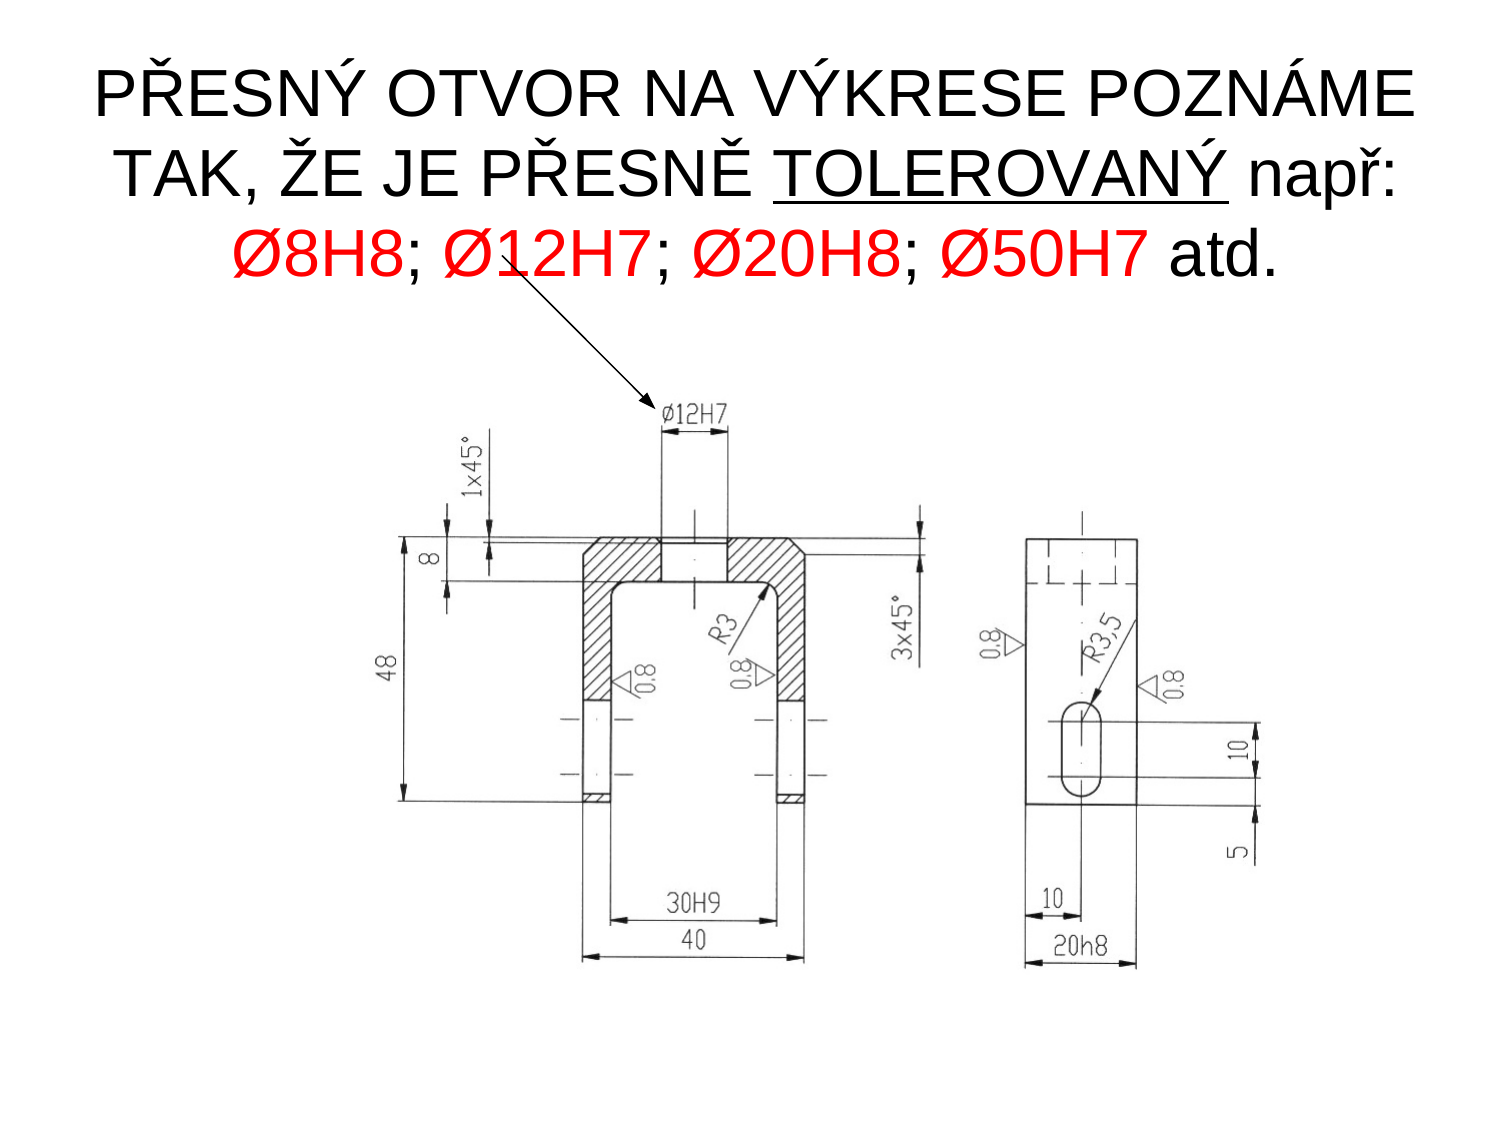

# PŘESNÝ OTVOR NA VÝKRESE POZNÁME TAK, ŽE JE PŘESNĚ TOLEROVANÝ např: Ø8H8; Ø12H7; Ø20H8; Ø50H7 atd.